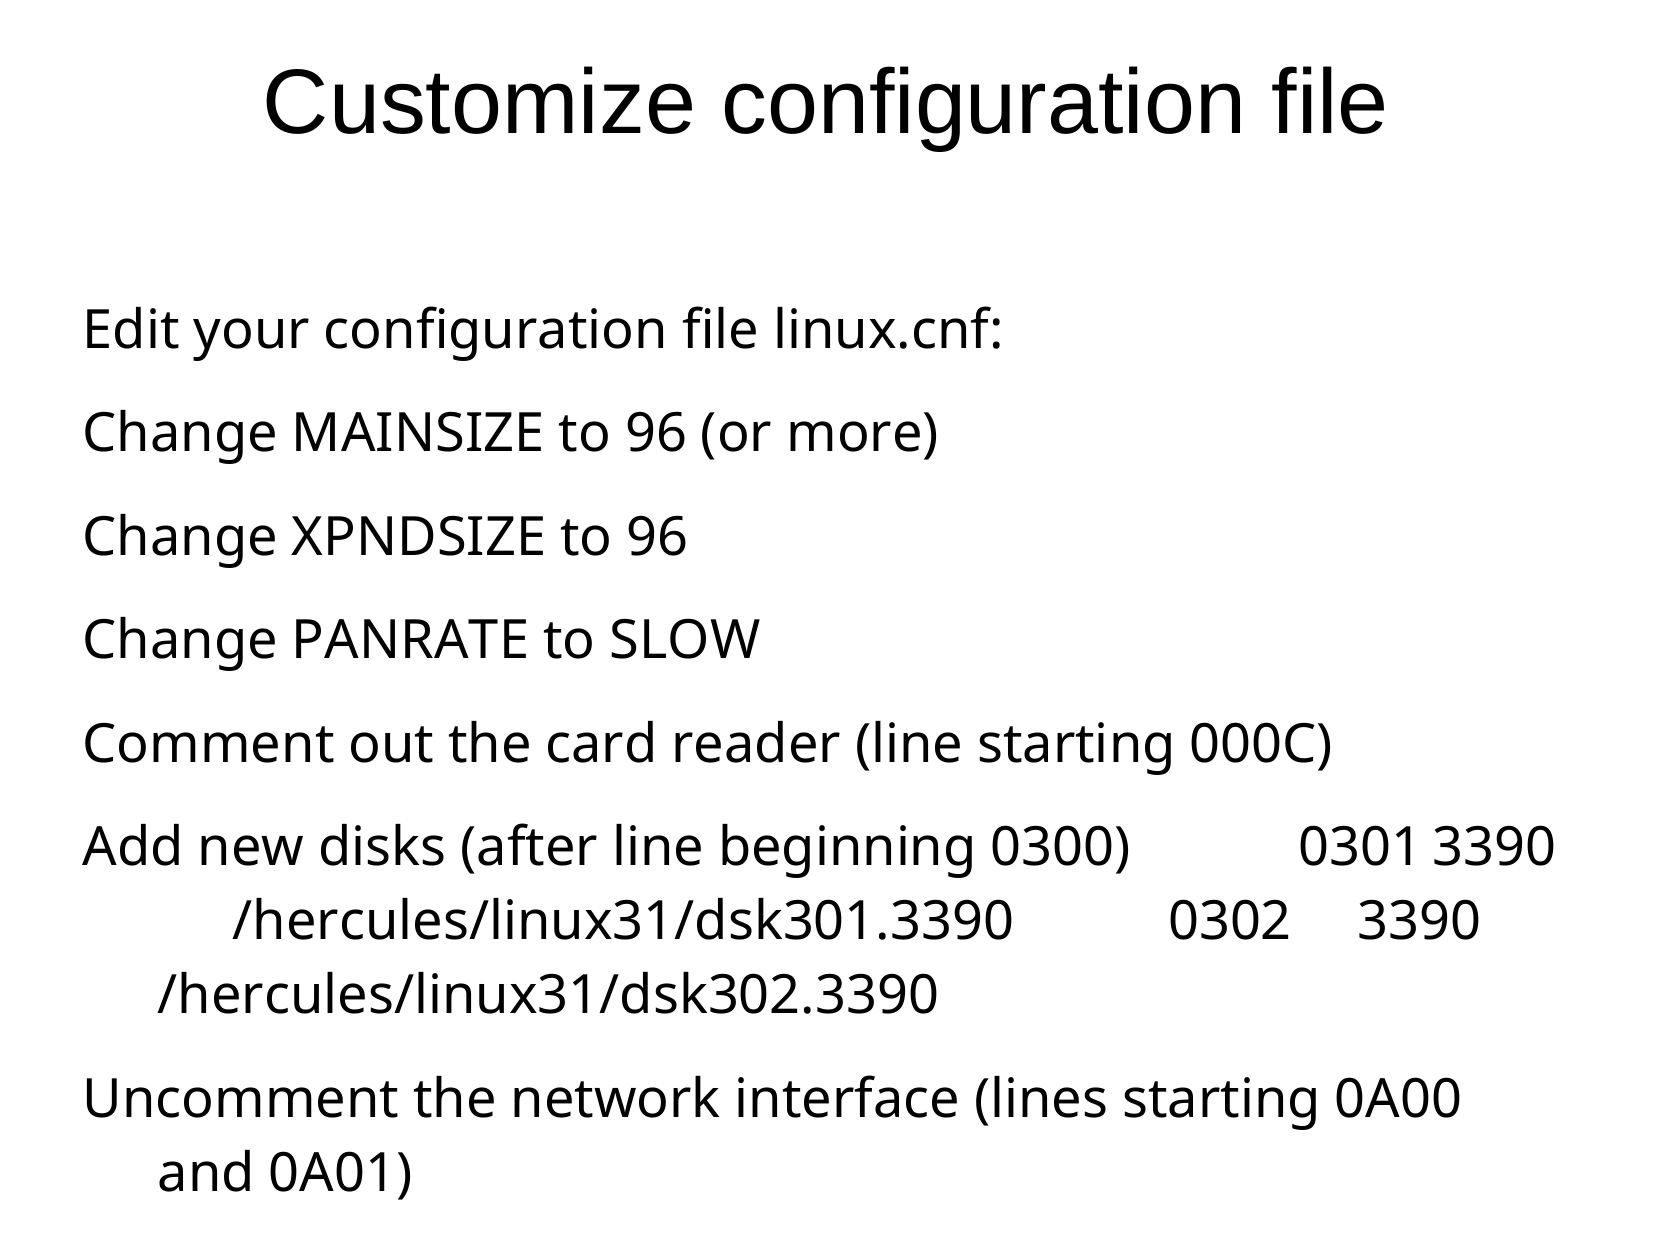

# Customize configuration file
Edit your configuration file linux.cnf:
Change MAINSIZE to 96 (or more)
Change XPNDSIZE to 96
Change PANRATE to SLOW
Comment out the card reader (line starting 000C)
Add new disks (after line beginning 0300) 0301	3390	/hercules/linux31/dsk301.3390 0302	3390	/hercules/linux31/dsk302.3390
Uncomment the network interface (lines starting 0A00 and 0A01)